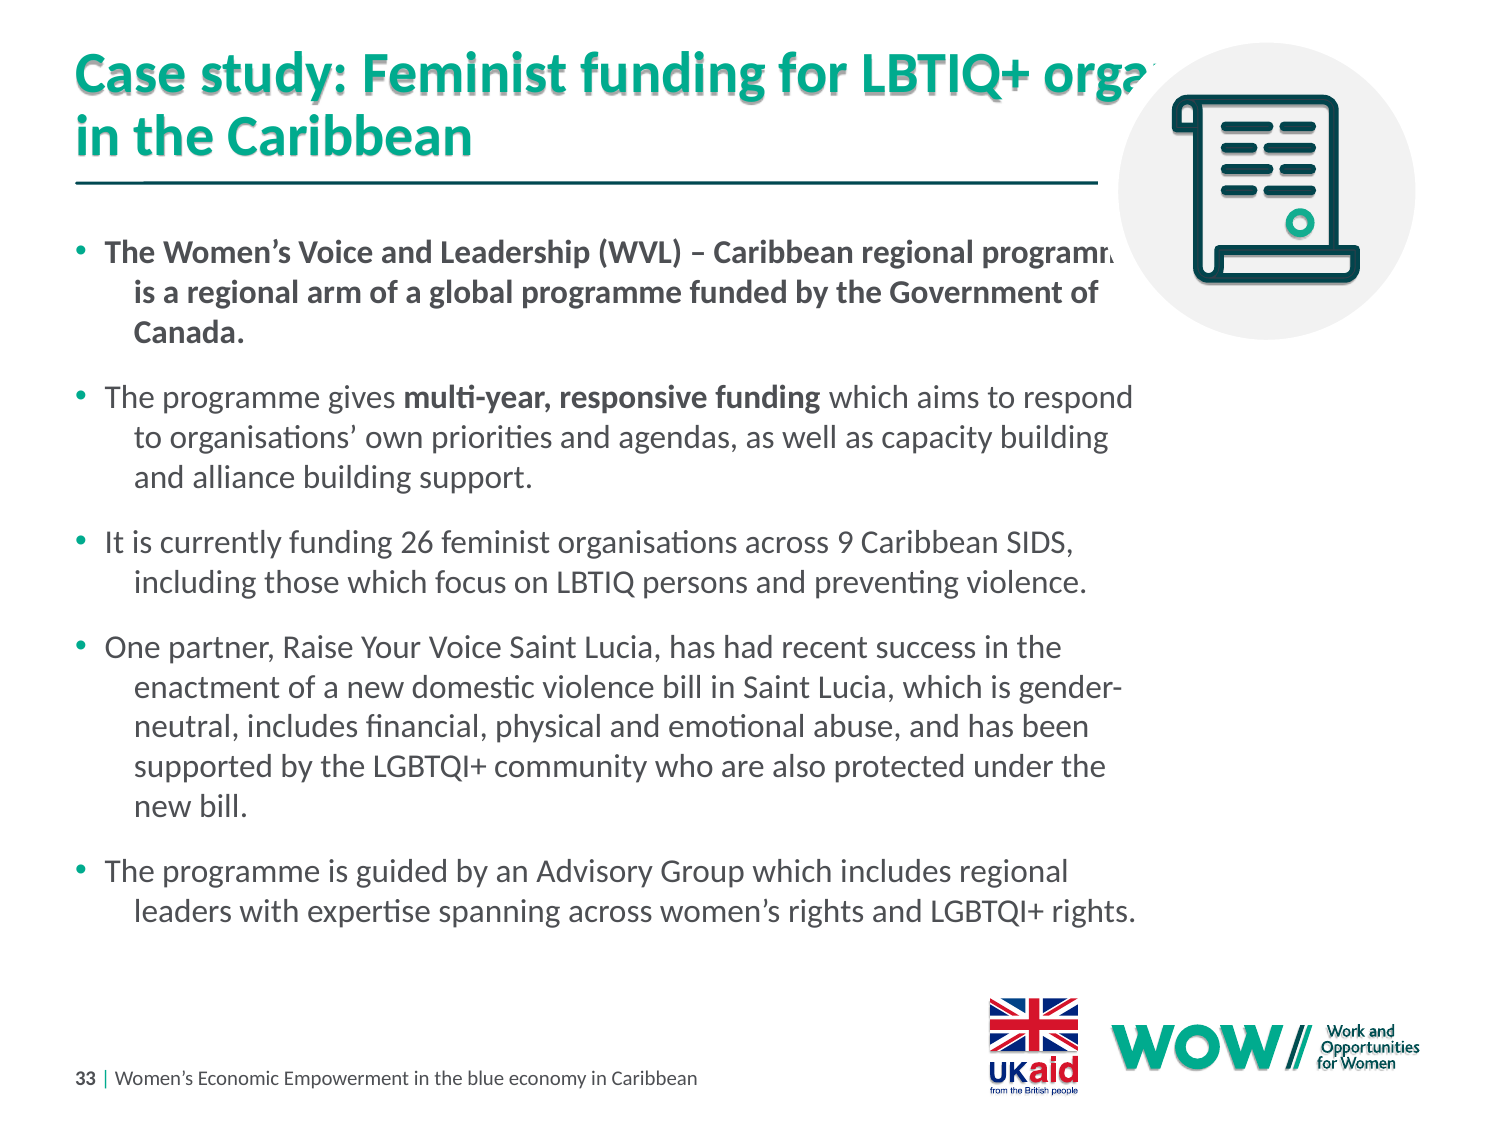

# Case study: Feminist funding for LBTIQ+ organisations in the Caribbean
The Women’s Voice and Leadership (WVL) – Caribbean regional programme is a regional arm of a global programme funded by the Government of Canada.
The programme gives multi-year, responsive funding which aims to respond to organisations’ own priorities and agendas, as well as capacity building and alliance building support.
It is currently funding 26 feminist organisations across 9 Caribbean SIDS, including those which focus on LBTIQ persons and preventing violence.
One partner, Raise Your Voice Saint Lucia, has had recent success in the enactment of a new domestic violence bill in Saint Lucia, which is gender-neutral, includes financial, physical and emotional abuse, and has been supported by the LGBTQI+ community who are also protected under the new bill.
The programme is guided by an Advisory Group which includes regional leaders with expertise spanning across women’s rights and LGBTQI+ rights.
 | Women’s Economic Empowerment in the blue economy in Caribbean